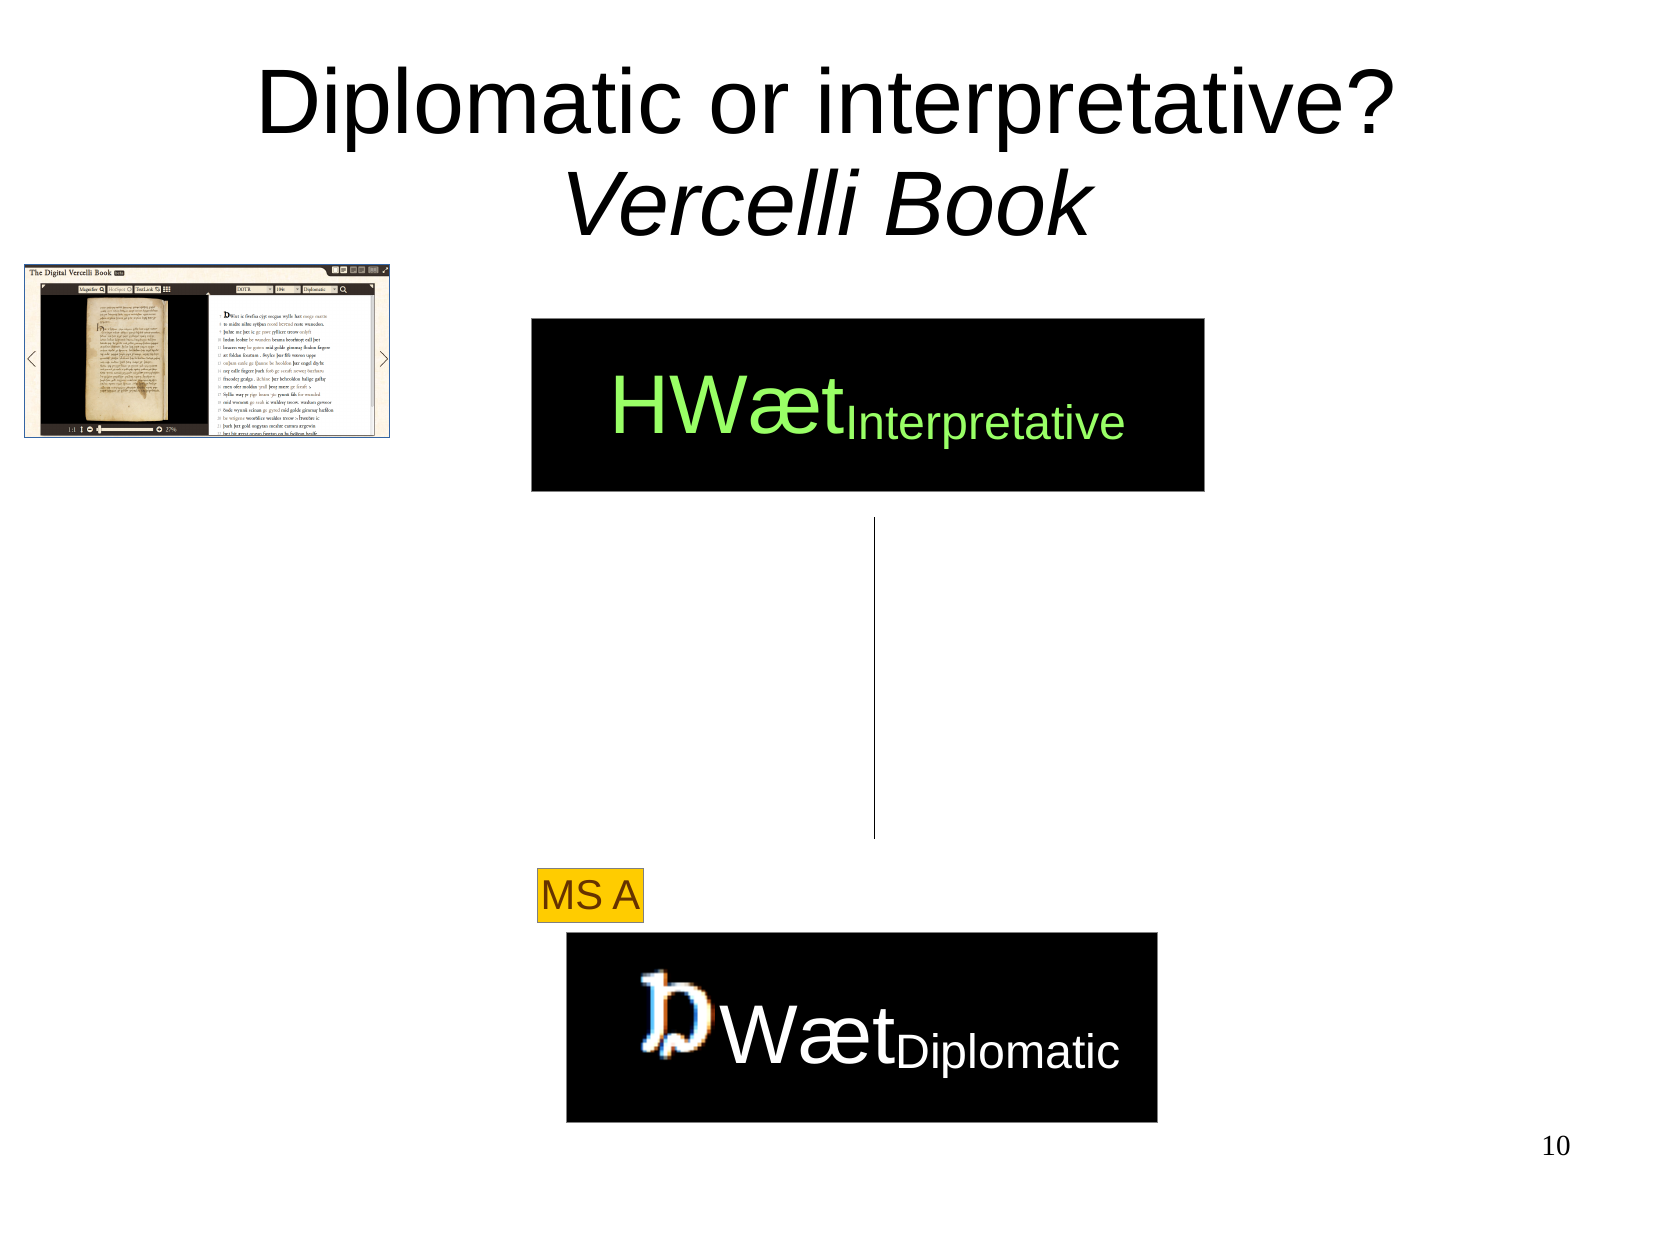

# Diplomatic or interpretative? Vercelli Book
HWætInterpretative
MS A
 WætDiplomatic
10